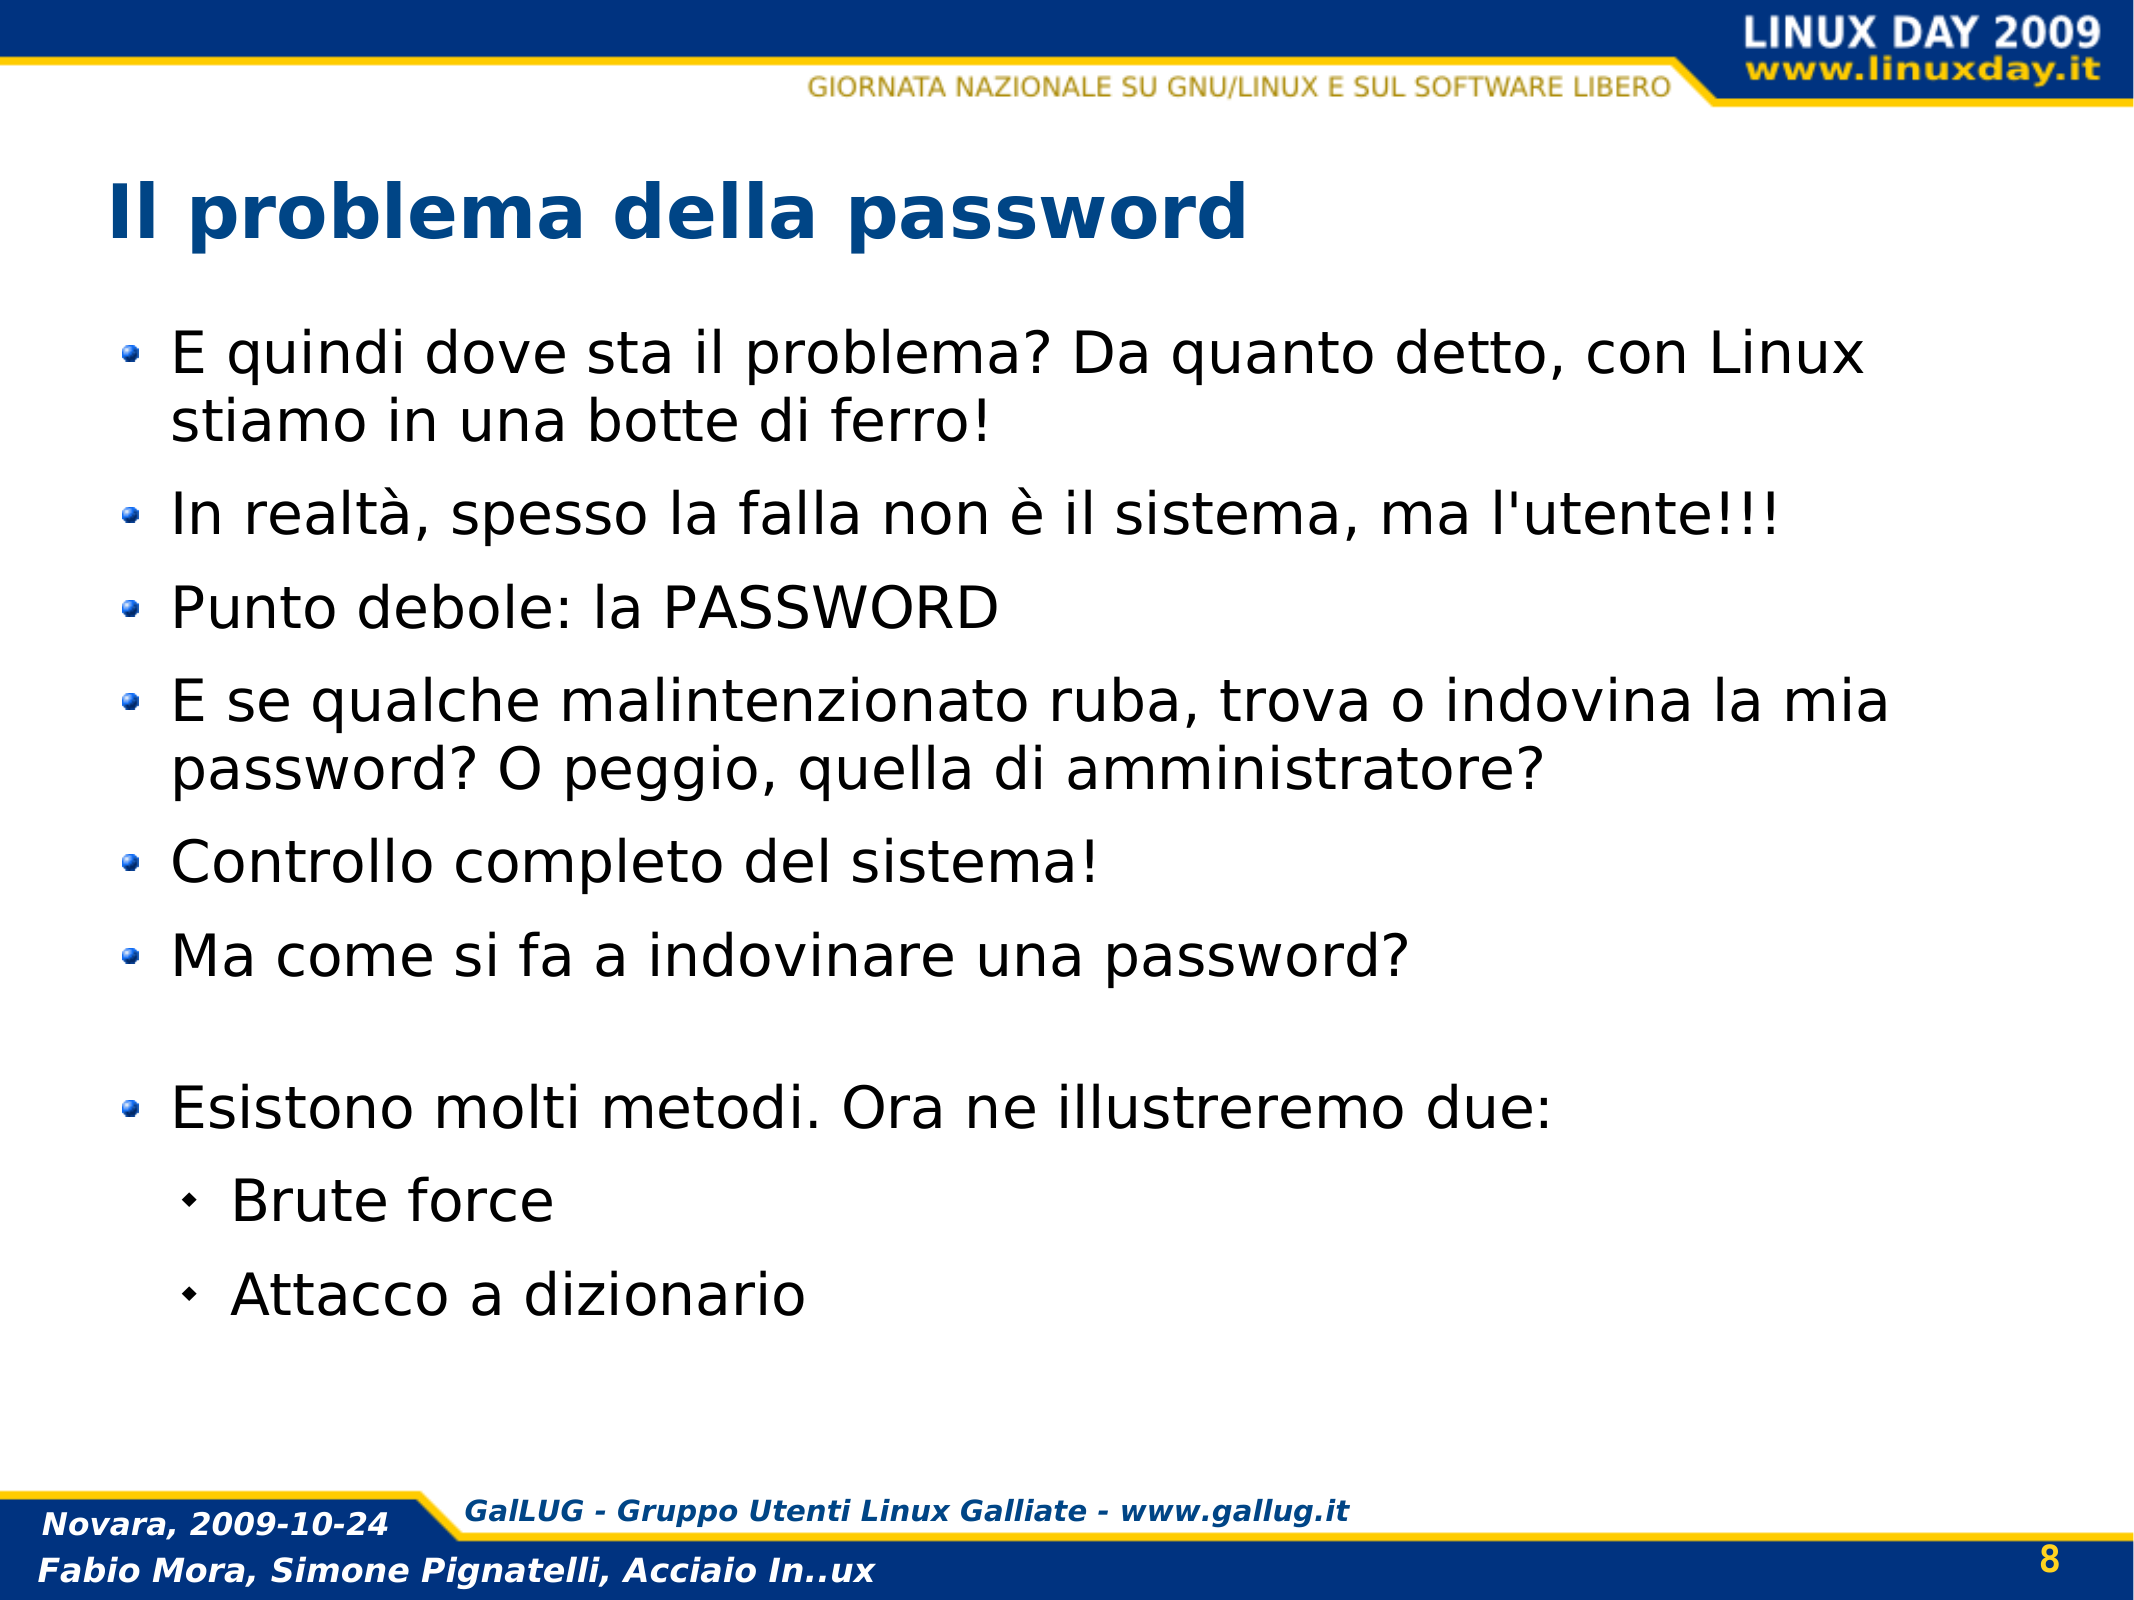

# Il problema della password
E quindi dove sta il problema? Da quanto detto, con Linux stiamo in una botte di ferro!
In realtà, spesso la falla non è il sistema, ma l'utente!!!
Punto debole: la PASSWORD
E se qualche malintenzionato ruba, trova o indovina la mia password? O peggio, quella di amministratore?
Controllo completo del sistema!
Ma come si fa a indovinare una password?
Esistono molti metodi. Ora ne illustreremo due:
Brute force
Attacco a dizionario